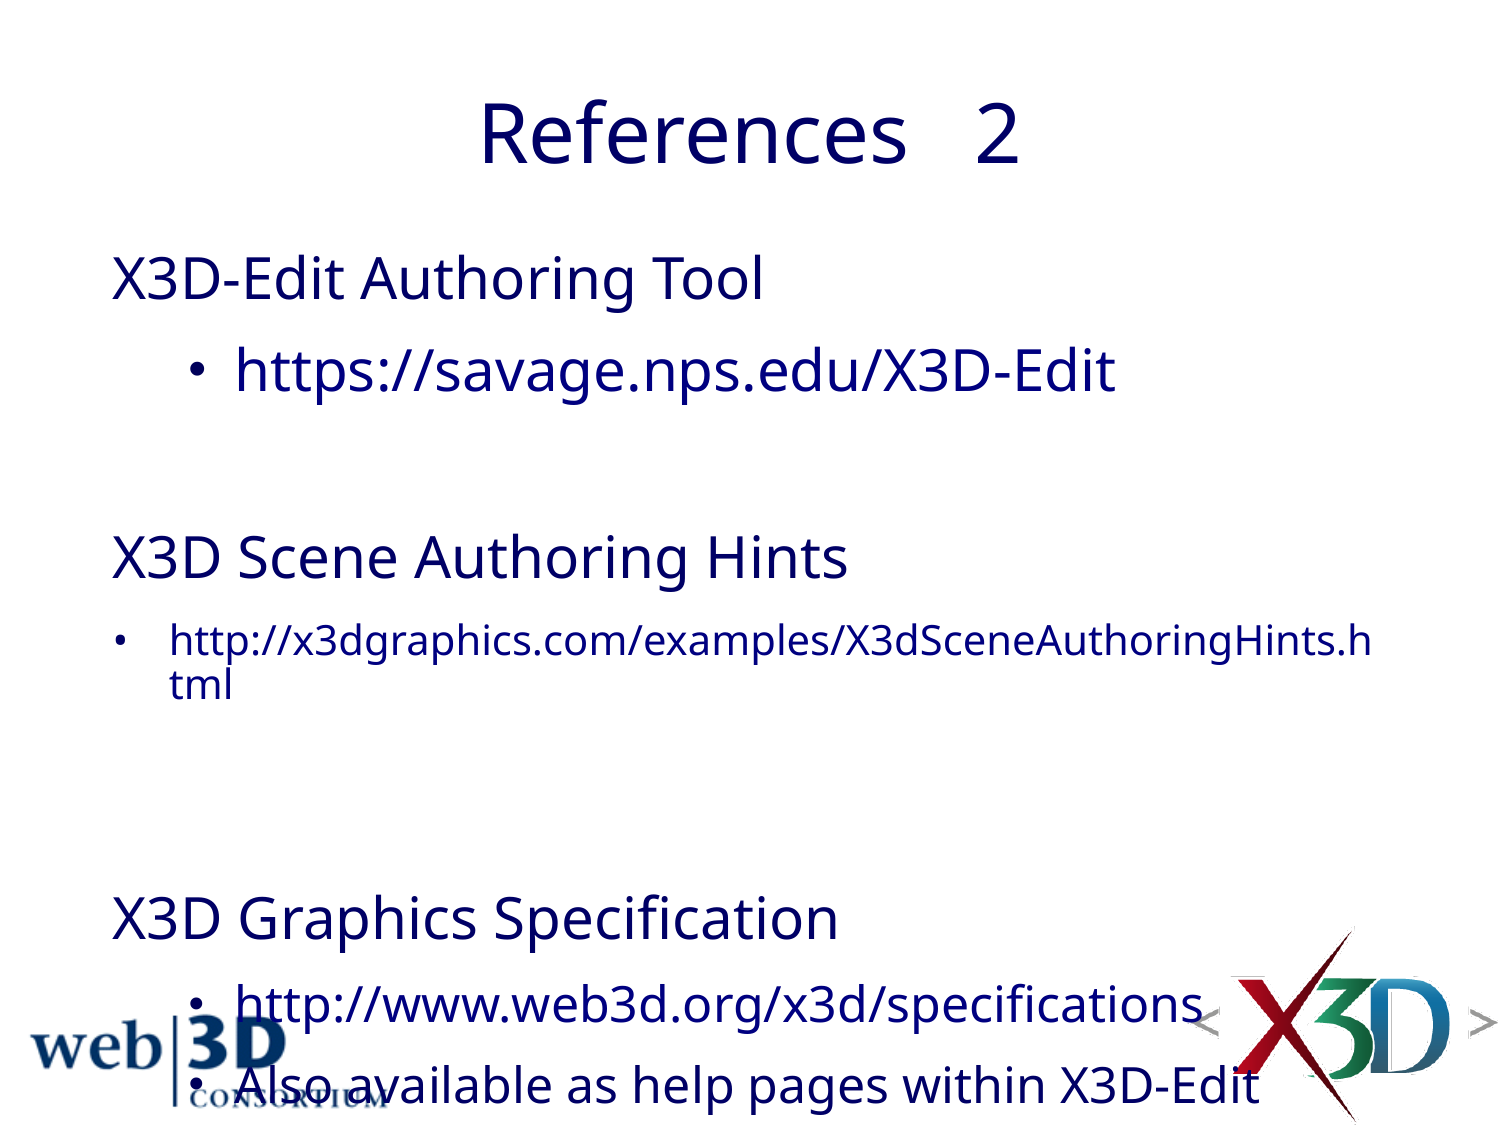

# References 2
X3D-Edit Authoring Tool
https://savage.nps.edu/X3D-Edit
X3D Scene Authoring Hints
http://x3dgraphics.com/examples/X3dSceneAuthoringHints.html
X3D Graphics Specification
http://www.web3d.org/x3d/specifications
Also available as help pages within X3D-Edit